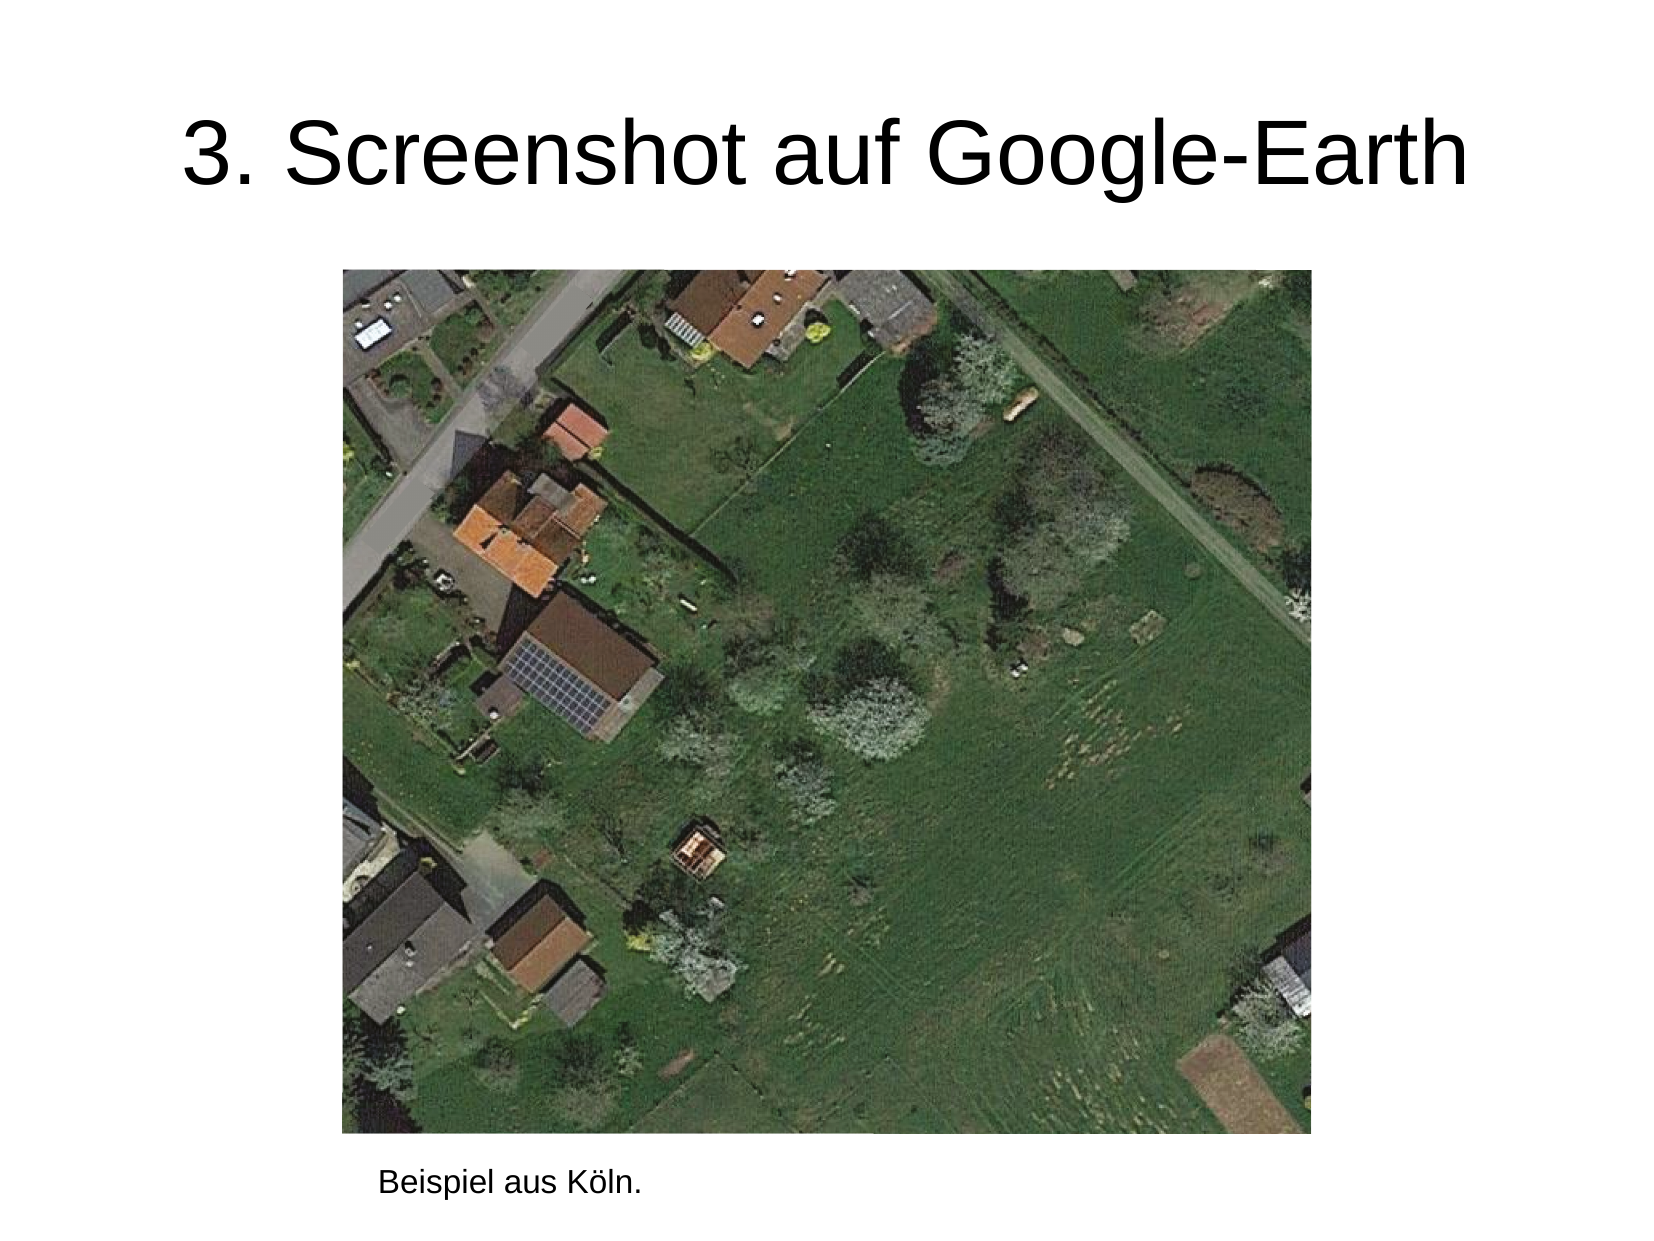

# 3. Screenshot auf Google-Earth
Beispiel aus Köln.